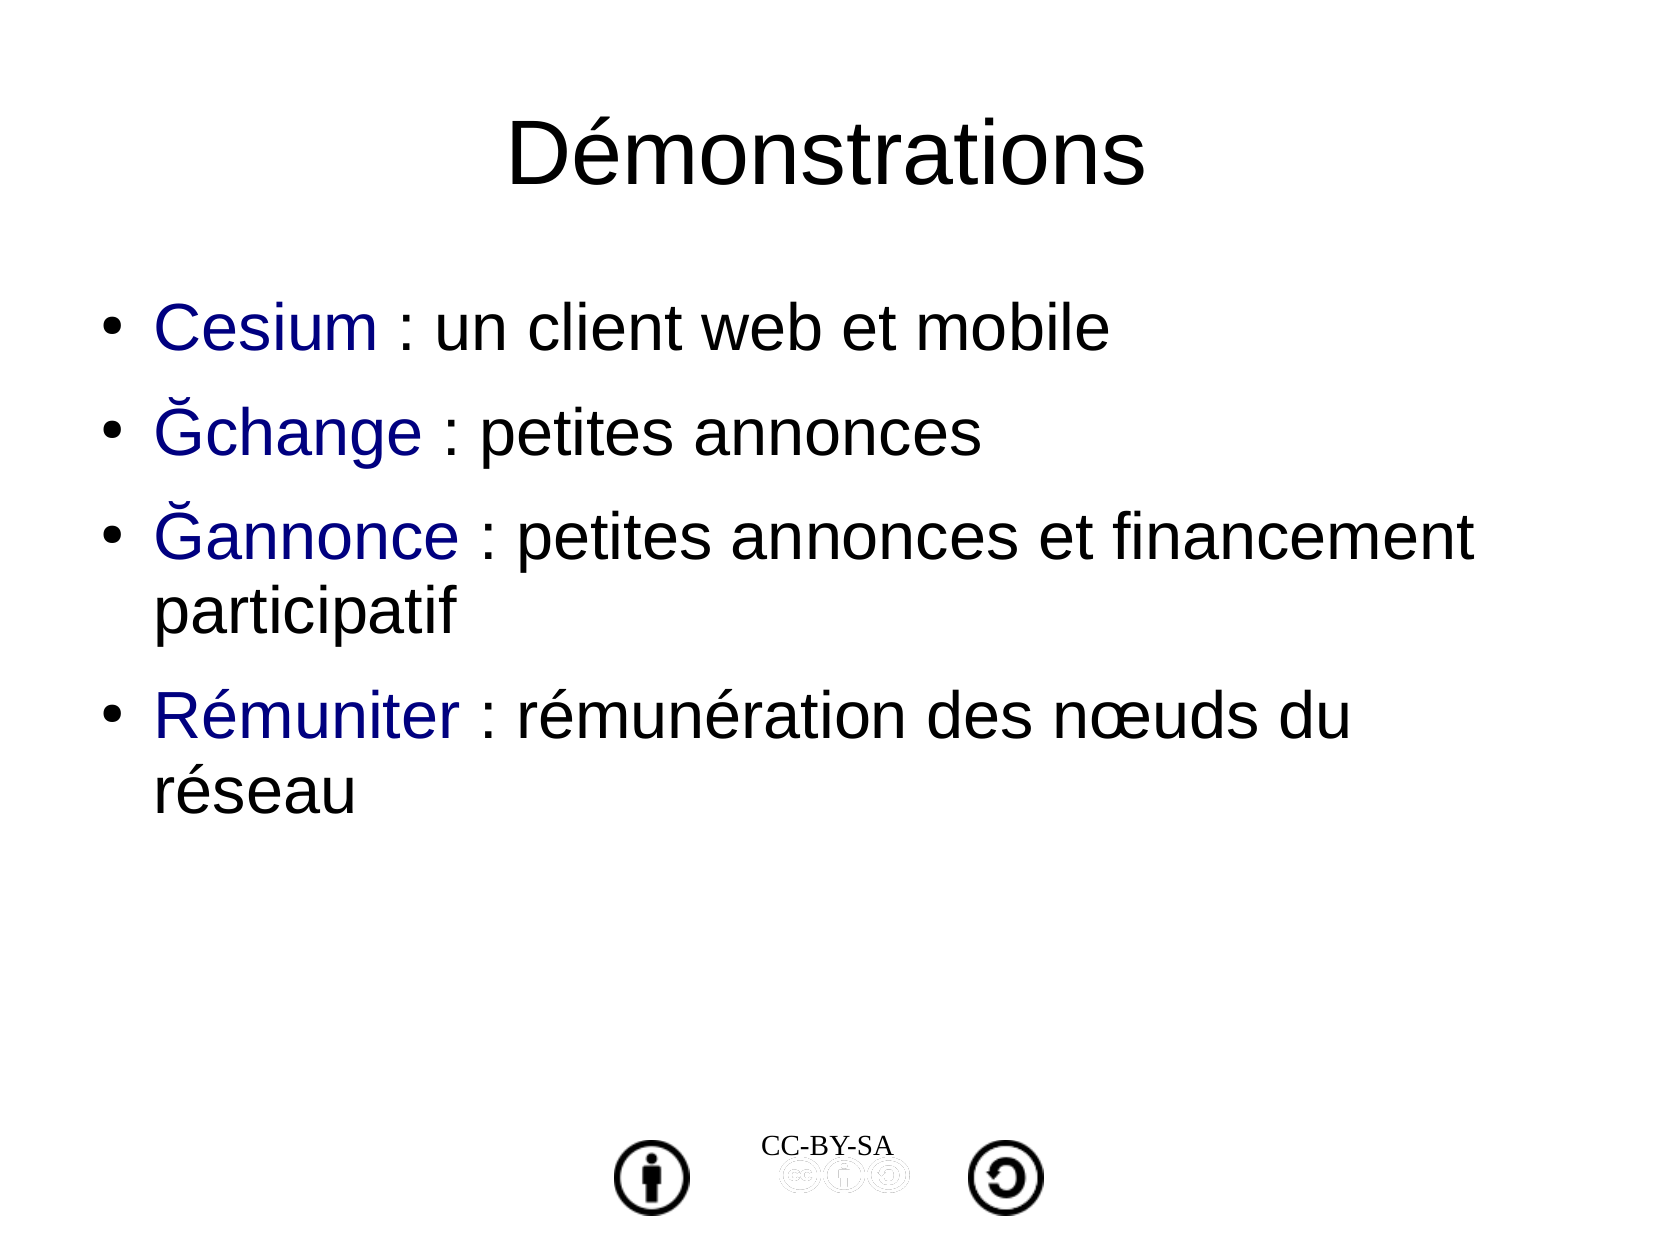

# Démonstrations
Cesium : un client web et mobile
Ğchange : petites annonces
Ğannonce : petites annonces et financement participatif
Rémuniter : rémunération des nœuds du réseau